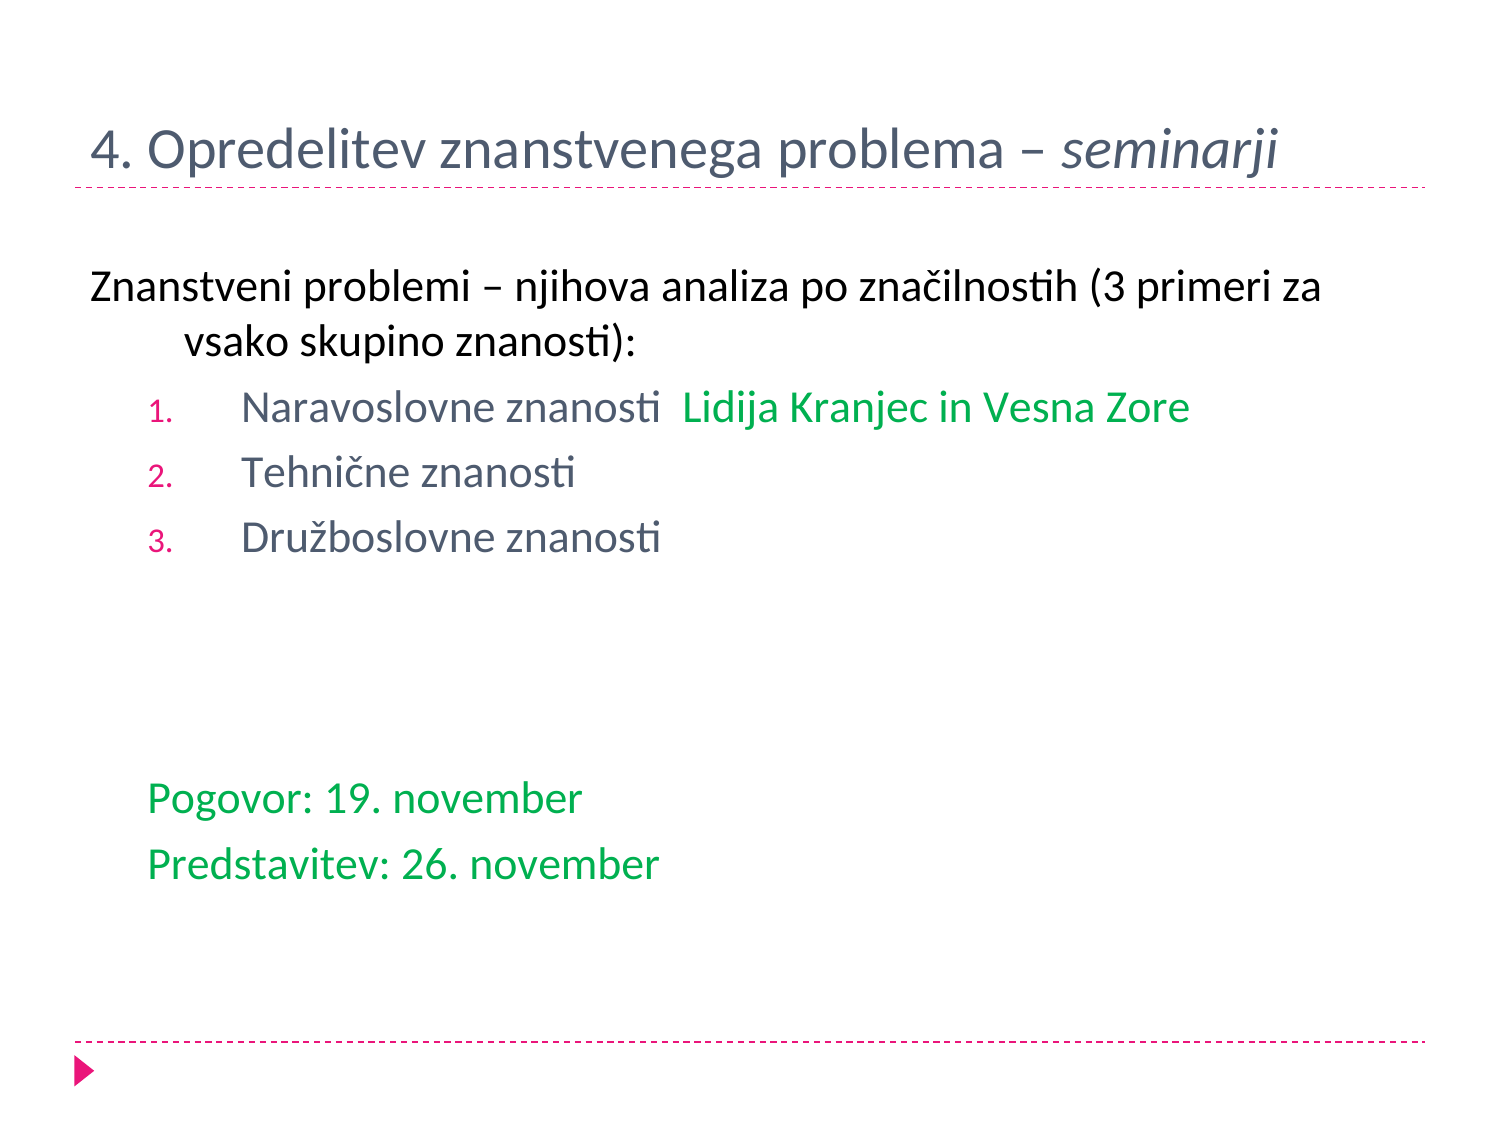

# 4. Opredelitev znanstvenega problema – seminarji
Znanstveni problemi – njihova analiza po značilnostih (3 primeri za vsako skupino znanosti):
Naravoslovne znanosti Lidija Kranjec in Vesna Zore
Tehnične znanosti
Družboslovne znanosti
Pogovor: 19. november
Predstavitev: 26. november